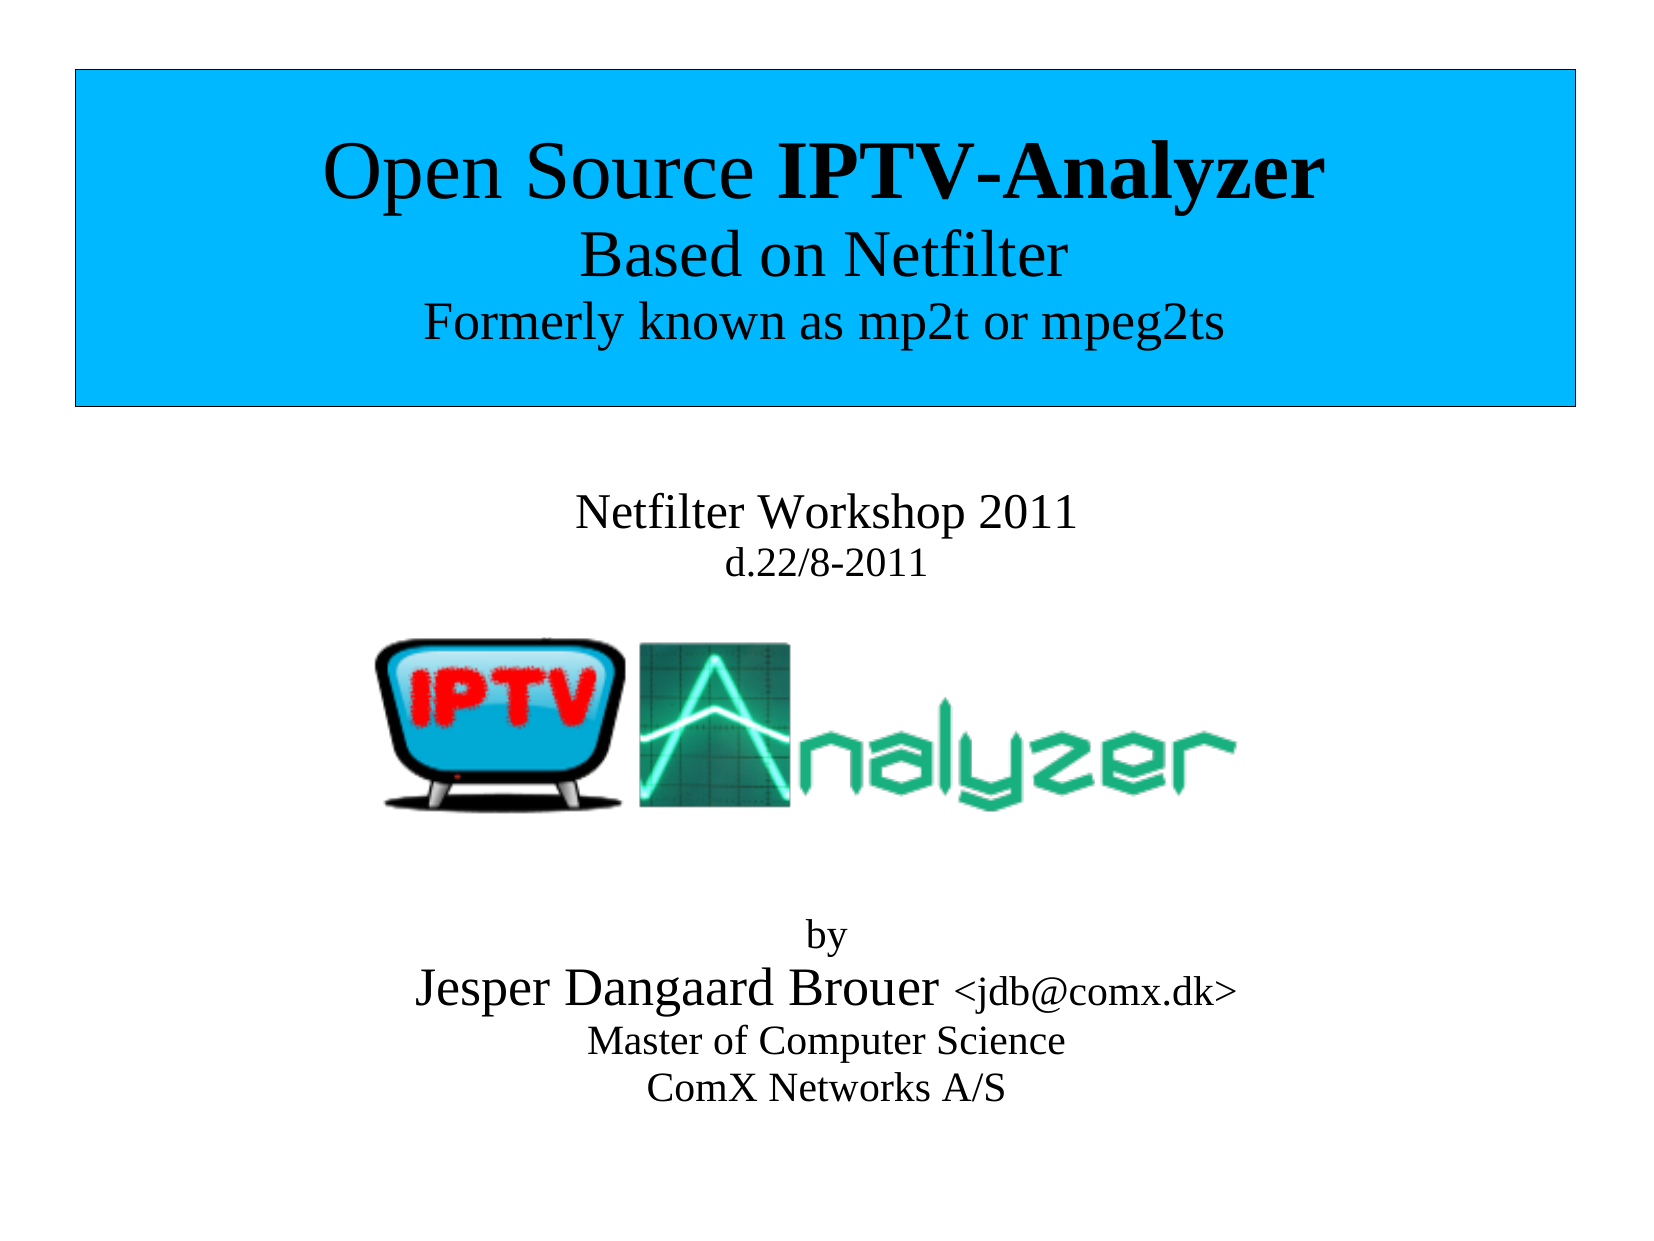

Open Source IPTV-Analyzer
Based on Netfilter
Formerly known as mp2t or mpeg2ts
Netfilter Workshop 2011
d.22/8-2011
by
Jesper Dangaard Brouer <jdb@comx.dk>
Master of Computer Science
ComX Networks A/S